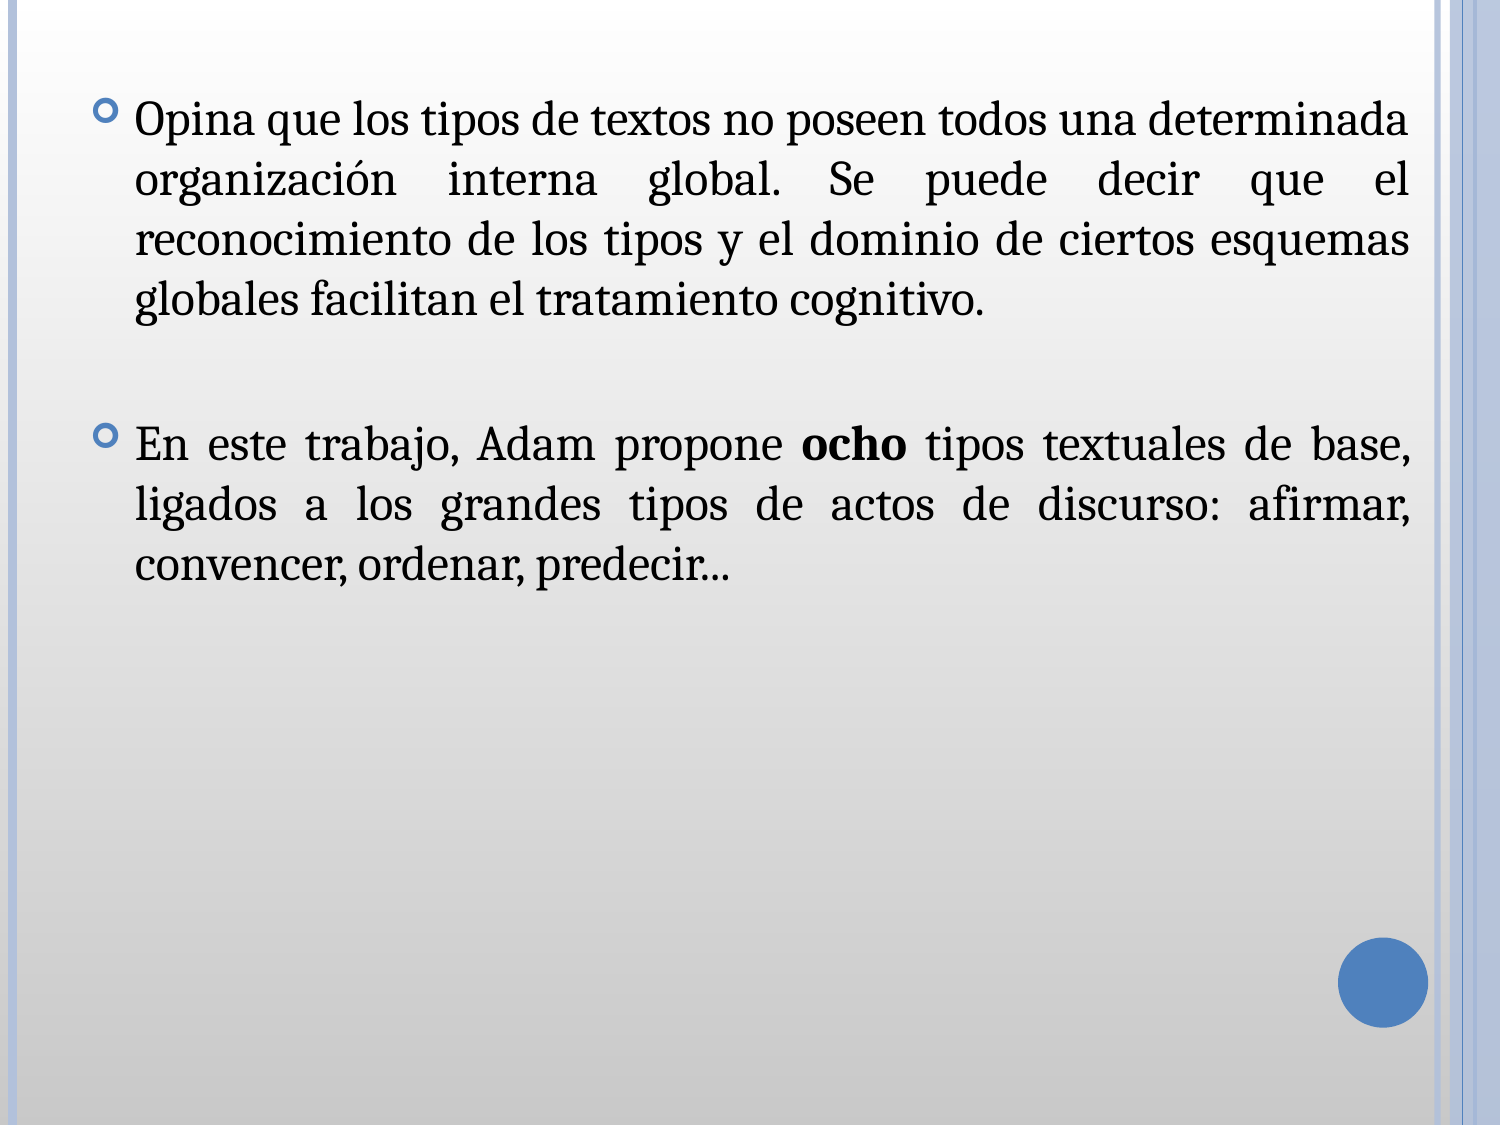

# Opina que los tipos de textos no poseen todos una determinada organización interna global. Se puede decir que el reconocimiento de los tipos y el dominio de ciertos esquemas globales facilitan el tratamiento cognitivo.
En este trabajo, Adam propone ocho tipos textuales de base, ligados a los grandes tipos de actos de discurso: afirmar, convencer, ordenar, predecir...